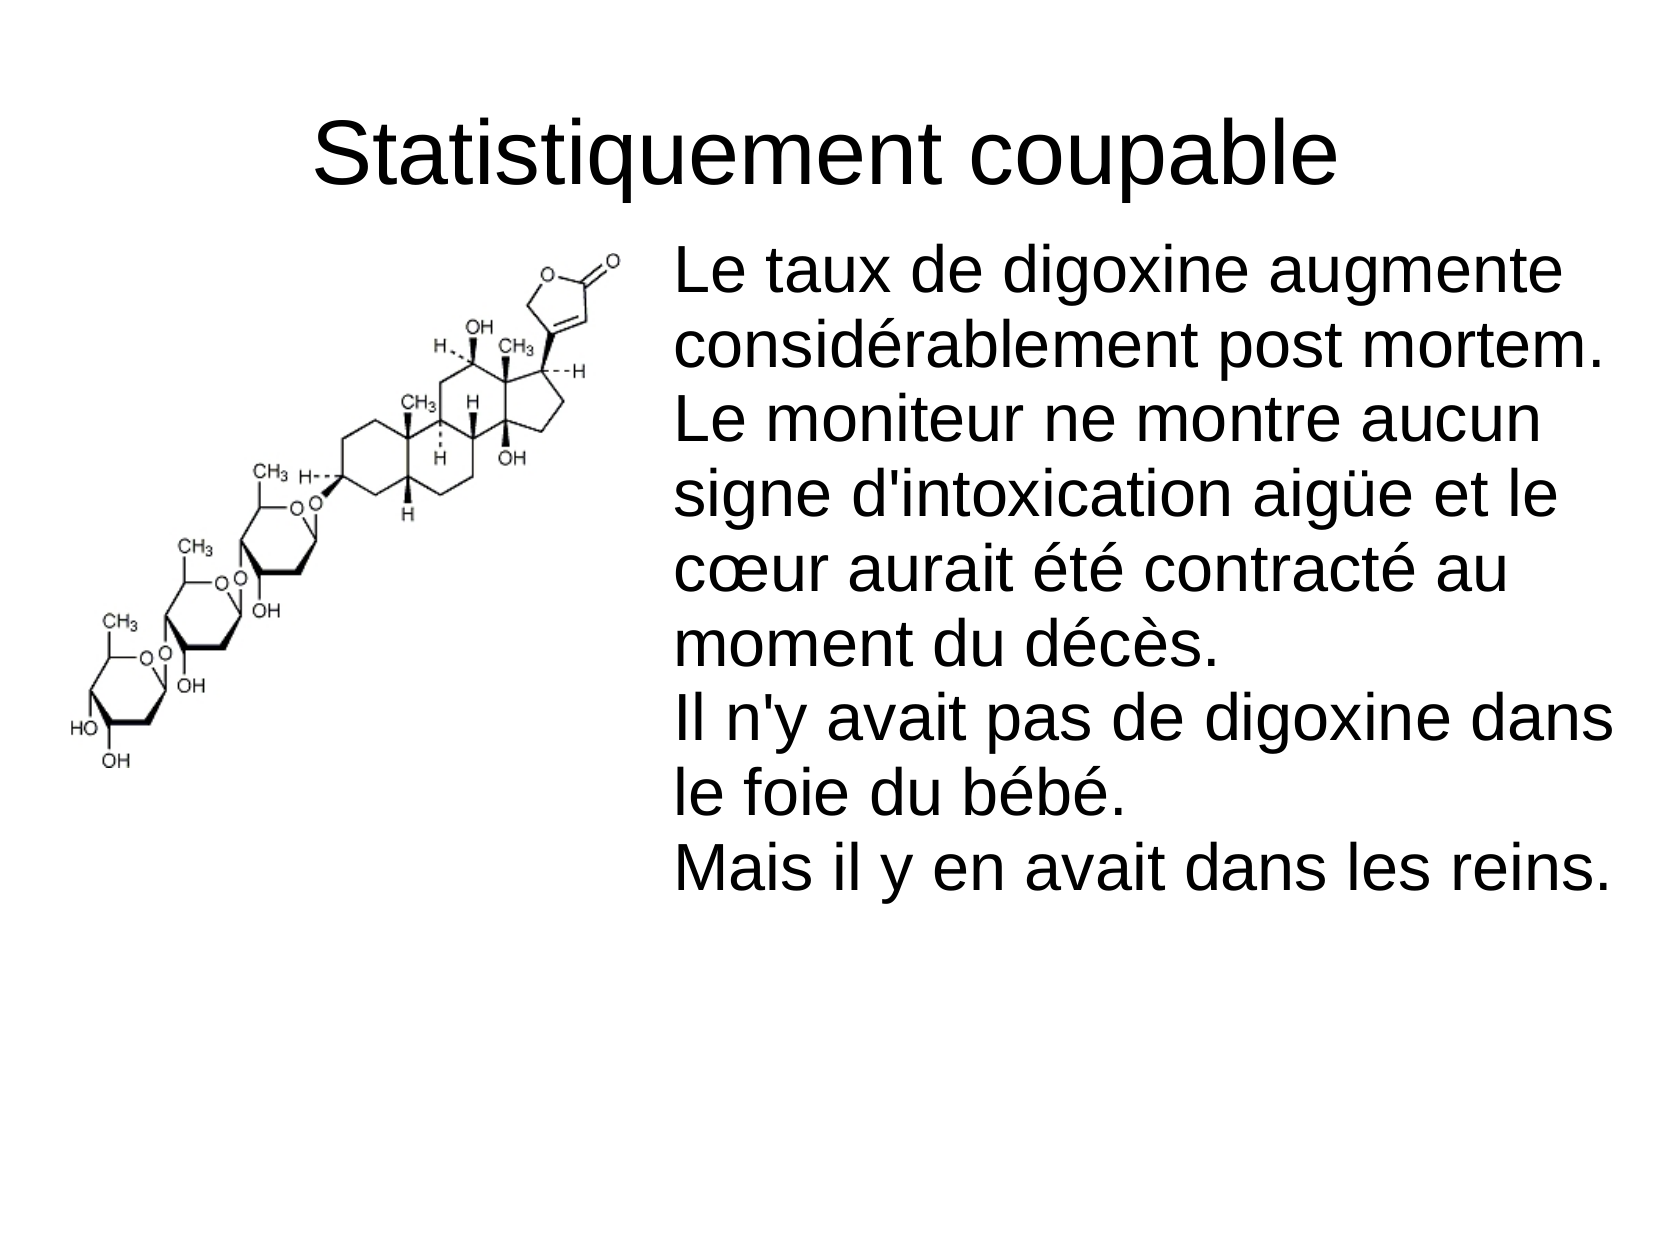

# Statistiquement coupable
Le taux de digoxine augmente
considérablement post mortem.
Le moniteur ne montre aucun
signe d'intoxication aigüe et le
cœur aurait été contracté au
moment du décès.
Il n'y avait pas de digoxine dans
le foie du bébé.
Mais il y en avait dans les reins.